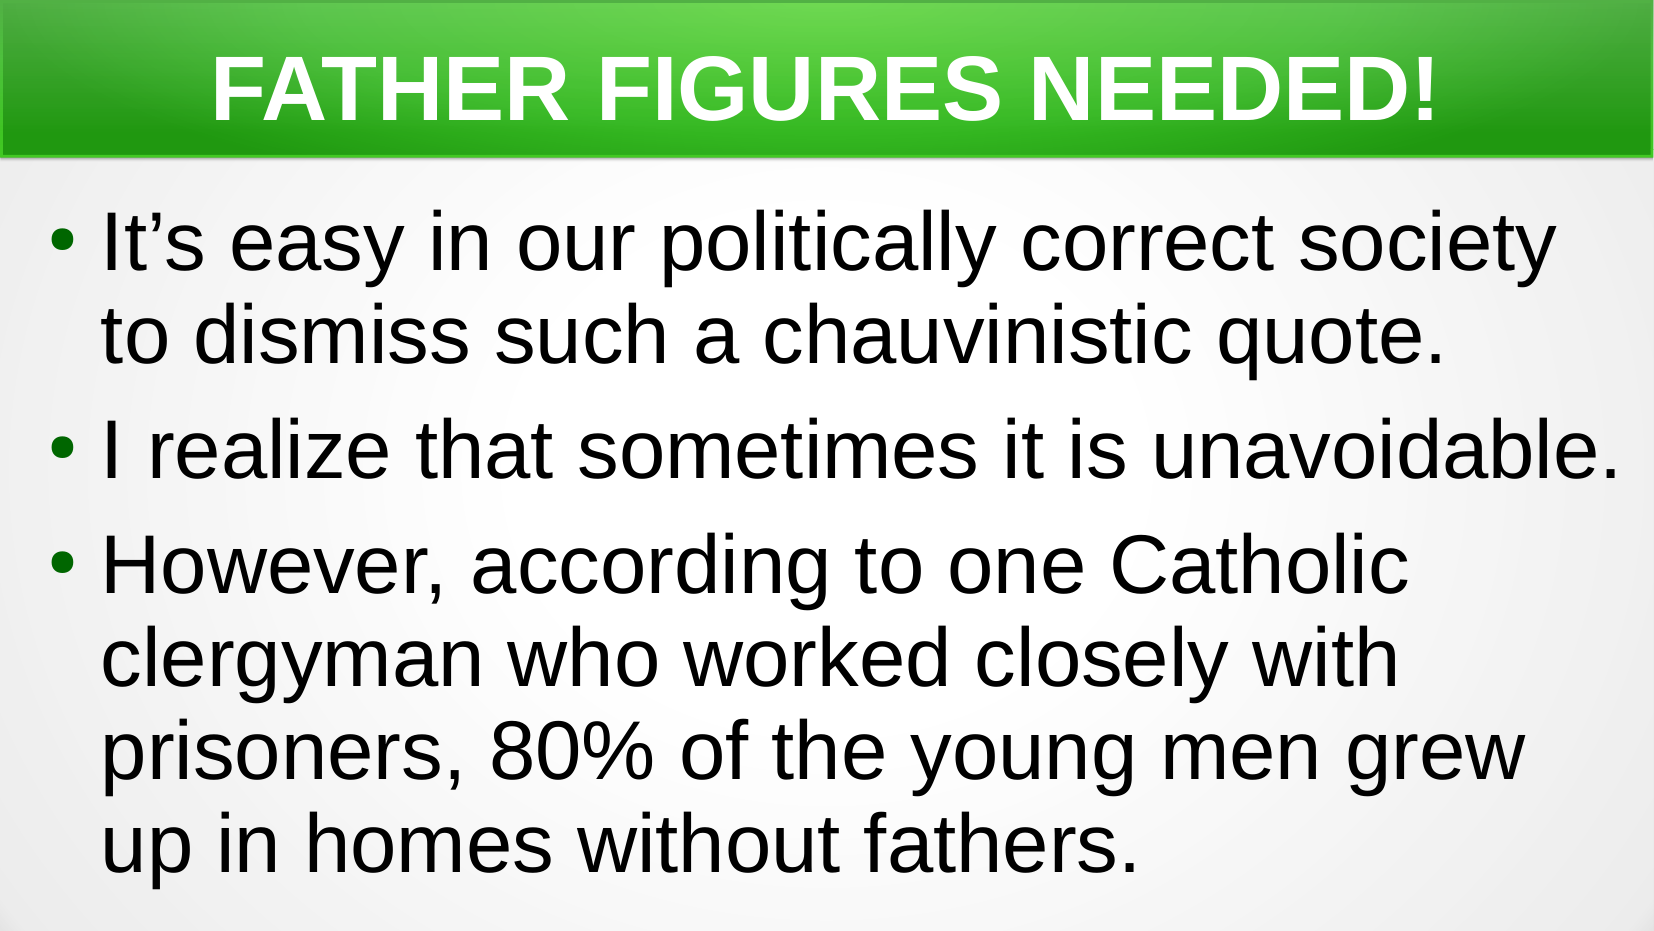

# FATHER FIGURES NEEDED!
It’s easy in our politically correct society to dismiss such a chauvinistic quote.
I realize that sometimes it is unavoidable.
However, according to one Catholic clergyman who worked closely with prisoners, 80% of the young men grew up in homes without fathers.